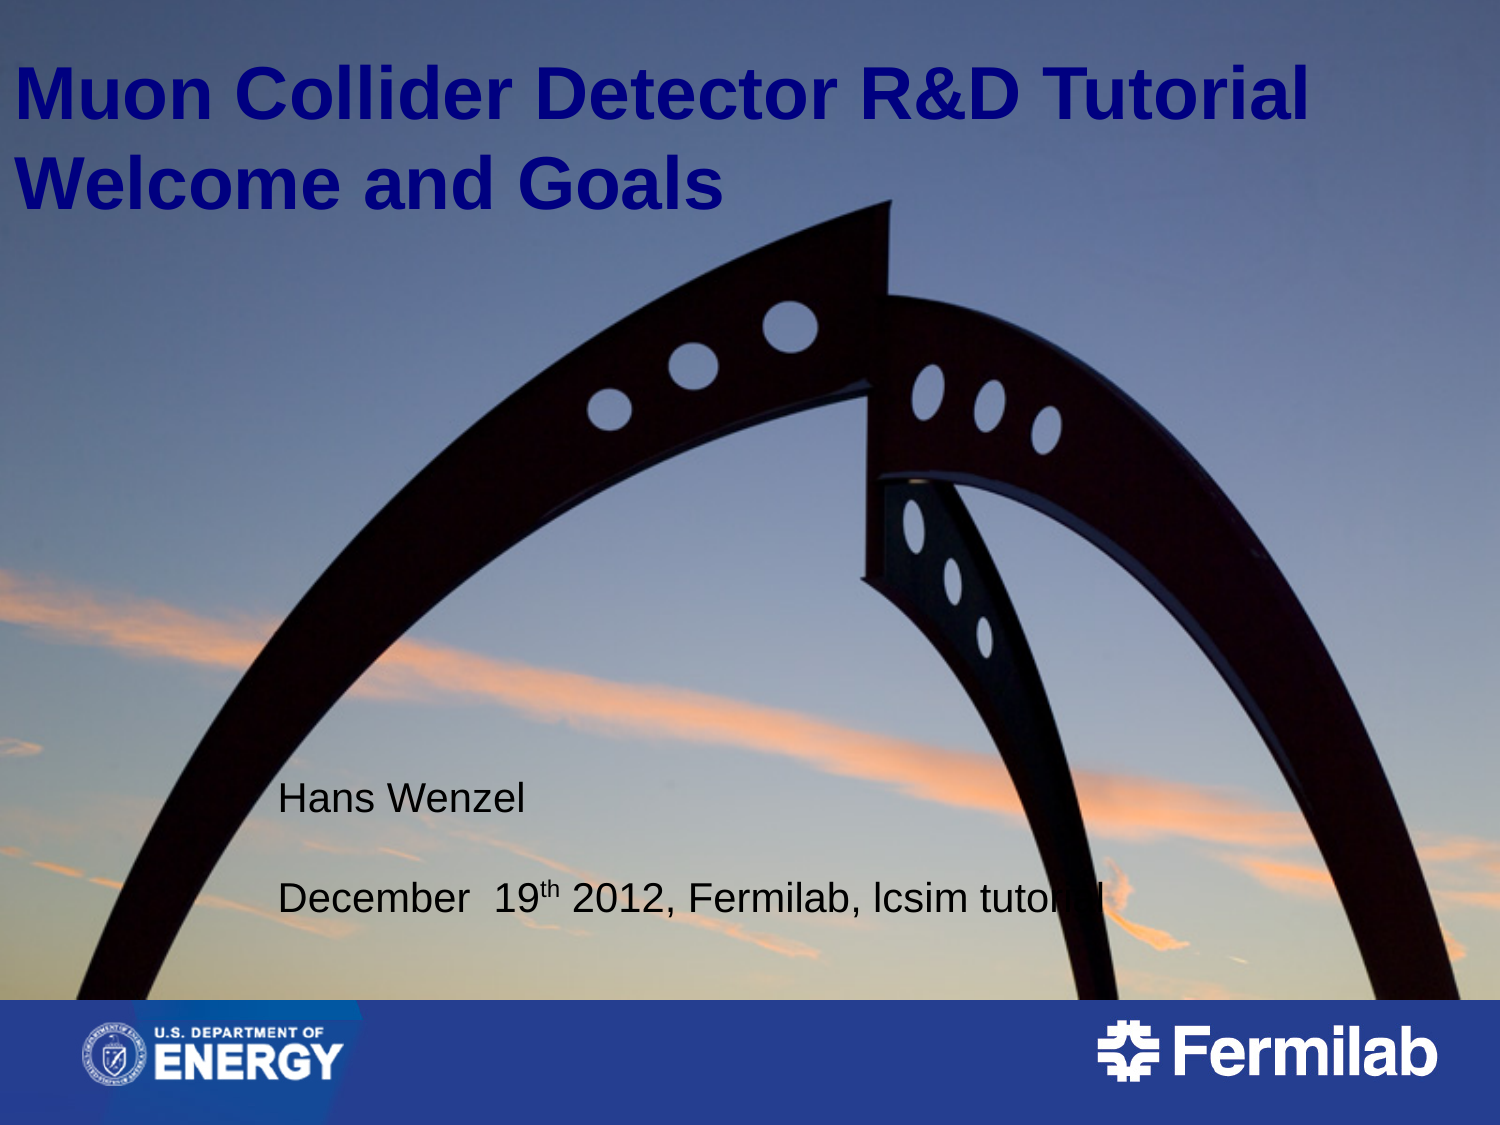

Muon Collider Detector R&D Tutorial Welcome and Goals
Hans Wenzel
December 19th 2012, Fermilab, lcsim tutorial